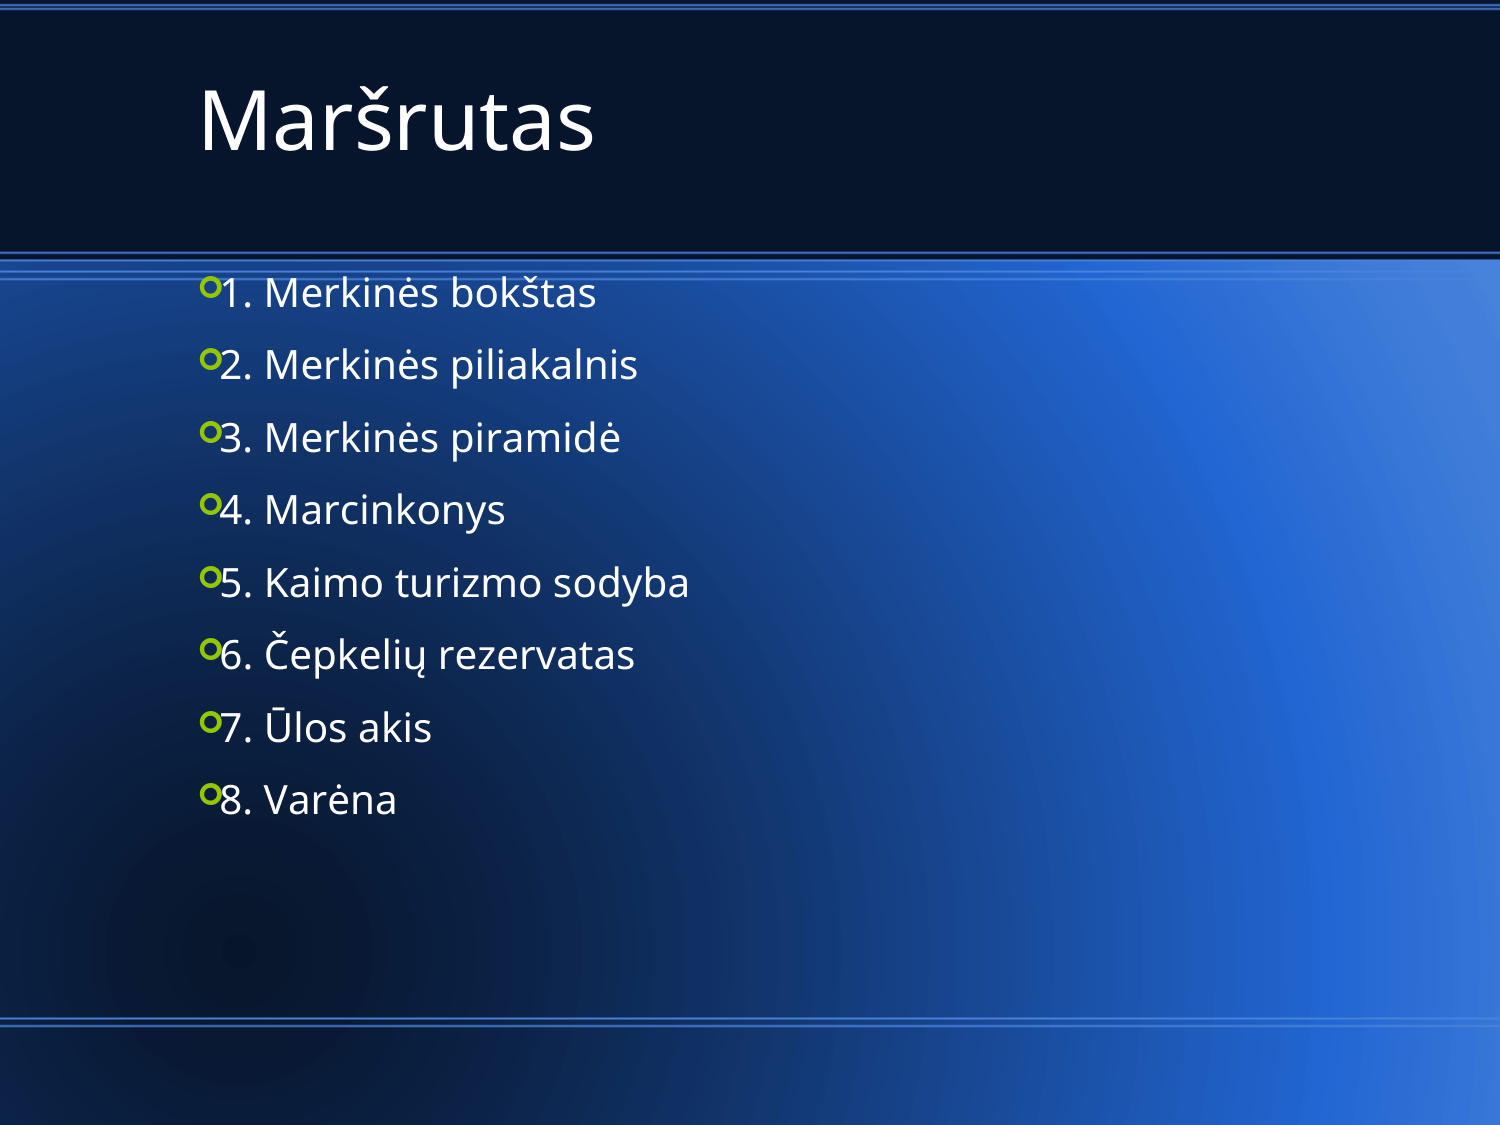

# Maršrutas
1. Merkinės bokštas
2. Merkinės piliakalnis
3. Merkinės piramidė
4. Marcinkonys
5. Kaimo turizmo sodyba
6. Čepkelių rezervatas
7. Ūlos akis
8. Varėna